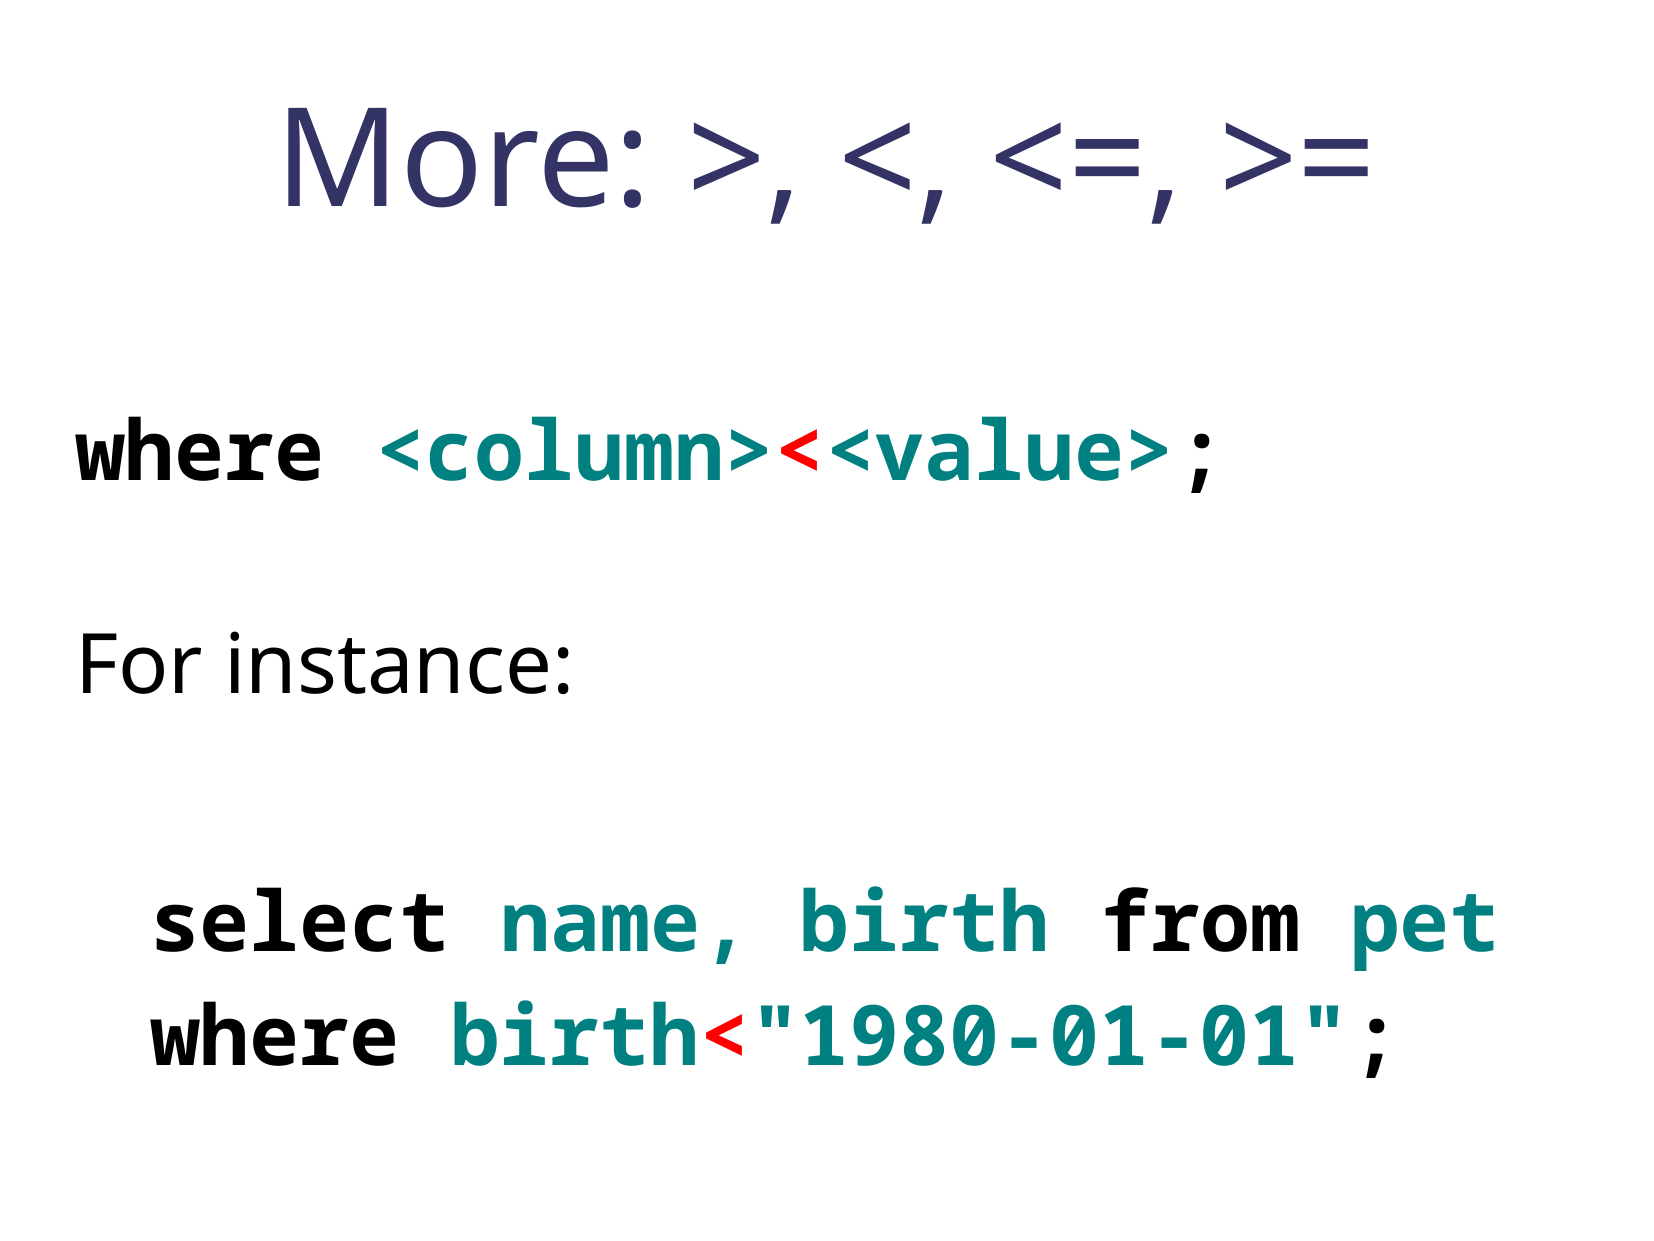

# More: >, <, <=, >=
where <column><<value>;
For instance:
select name, birth from pet
where birth<"1980-01-01";